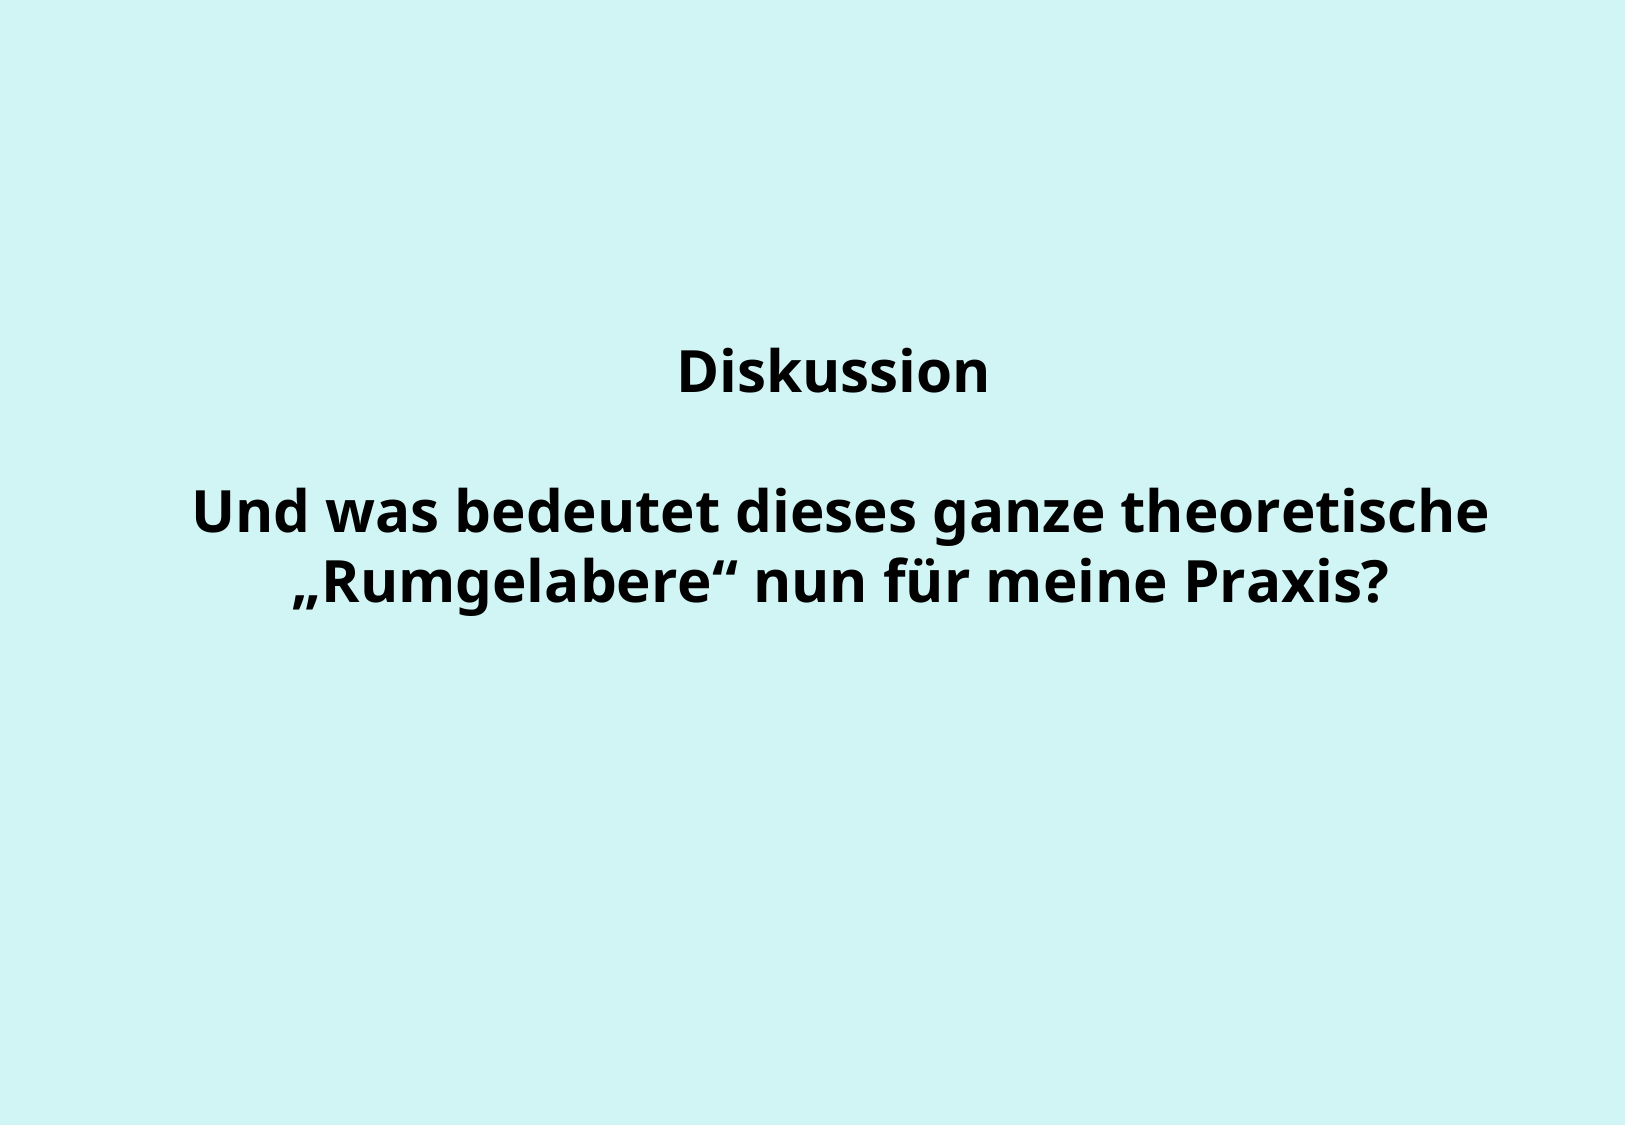

# Diskussion Und was bedeutet dieses ganze theoretische „Rumgelabere“ nun für meine Praxis?